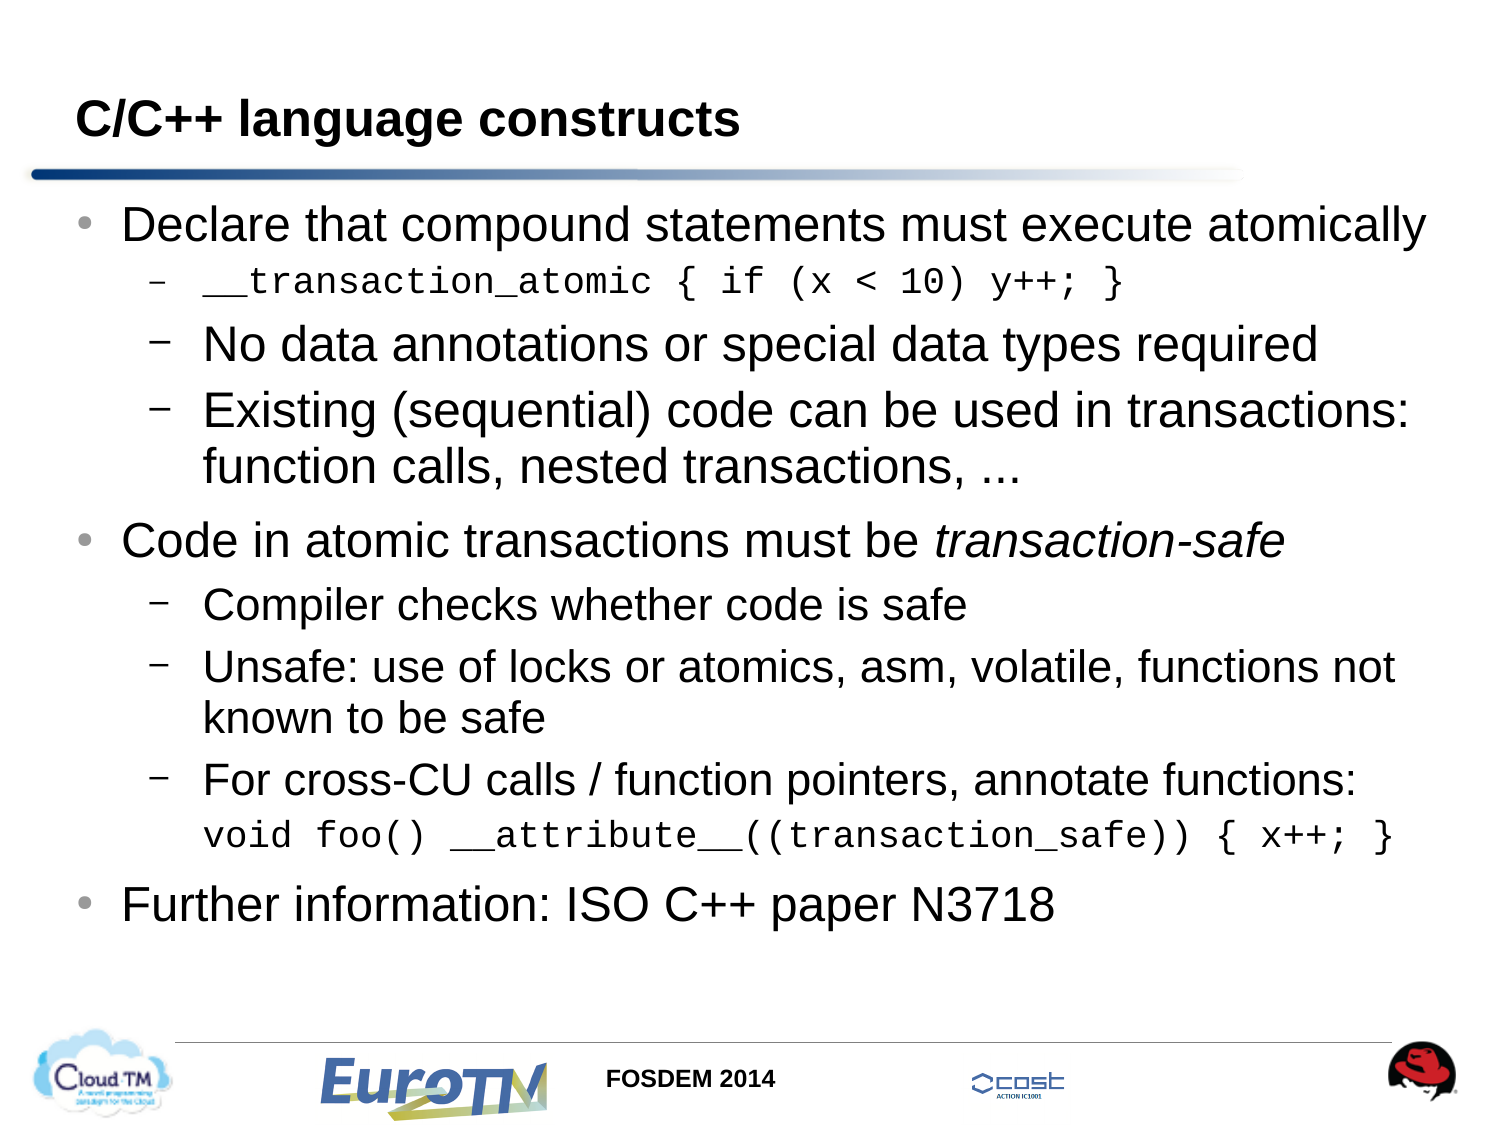

# C/C++ language constructs
Declare that compound statements must execute atomically
__transaction_atomic { if (x < 10) y++; }
No data annotations or special data types required
Existing (sequential) code can be used in transactions: function calls, nested transactions, ...
Code in atomic transactions must be transaction-safe
Compiler checks whether code is safe
Unsafe: use of locks or atomics, asm, volatile, functions not known to be safe
For cross-CU calls / function pointers, annotate functions:
void foo() __attribute__((transaction_safe)) { x++; }
Further information: ISO C++ paper N3718